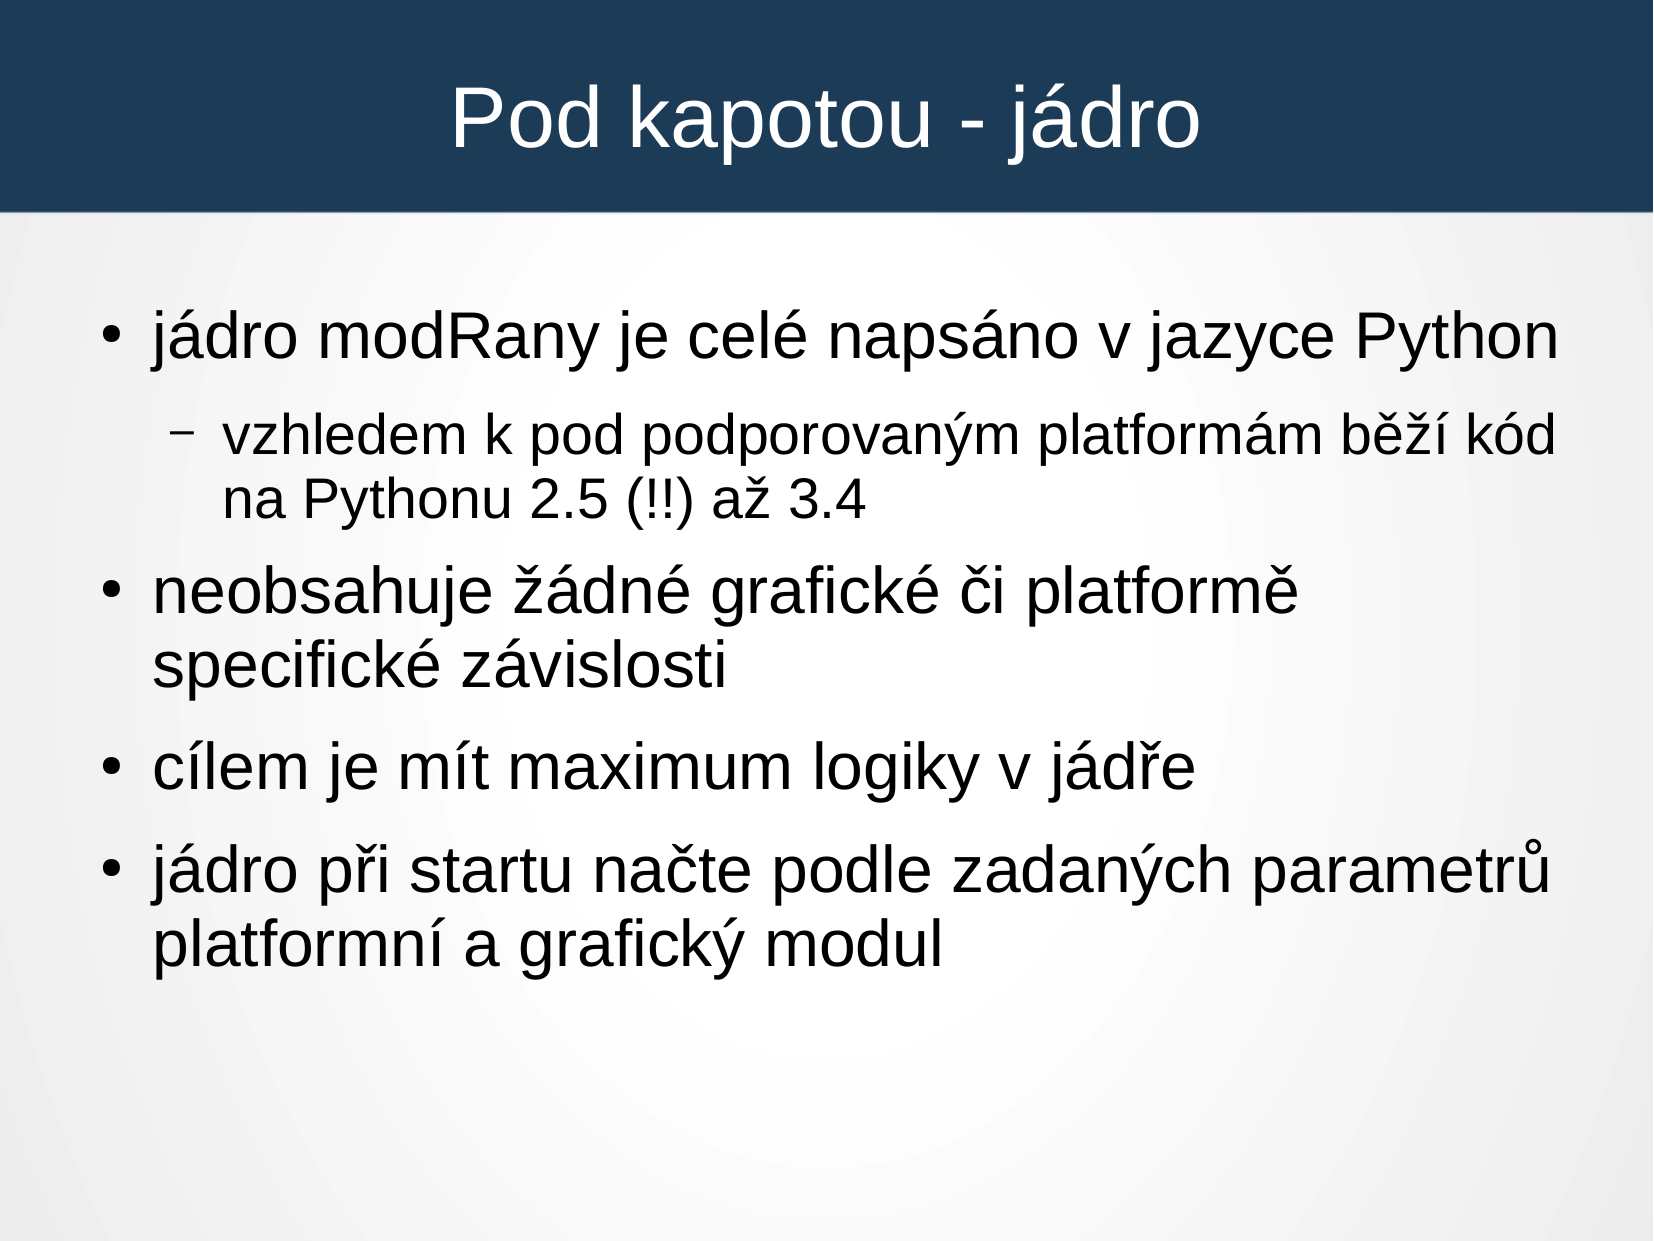

# Pod kapotou - jádro
jádro modRany je celé napsáno v jazyce Python
vzhledem k pod podporovaným platformám běží kód na Pythonu 2.5 (!!) až 3.4
neobsahuje žádné grafické či platformě specifické závislosti
cílem je mít maximum logiky v jádře
jádro při startu načte podle zadaných parametrů platformní a grafický modul
15